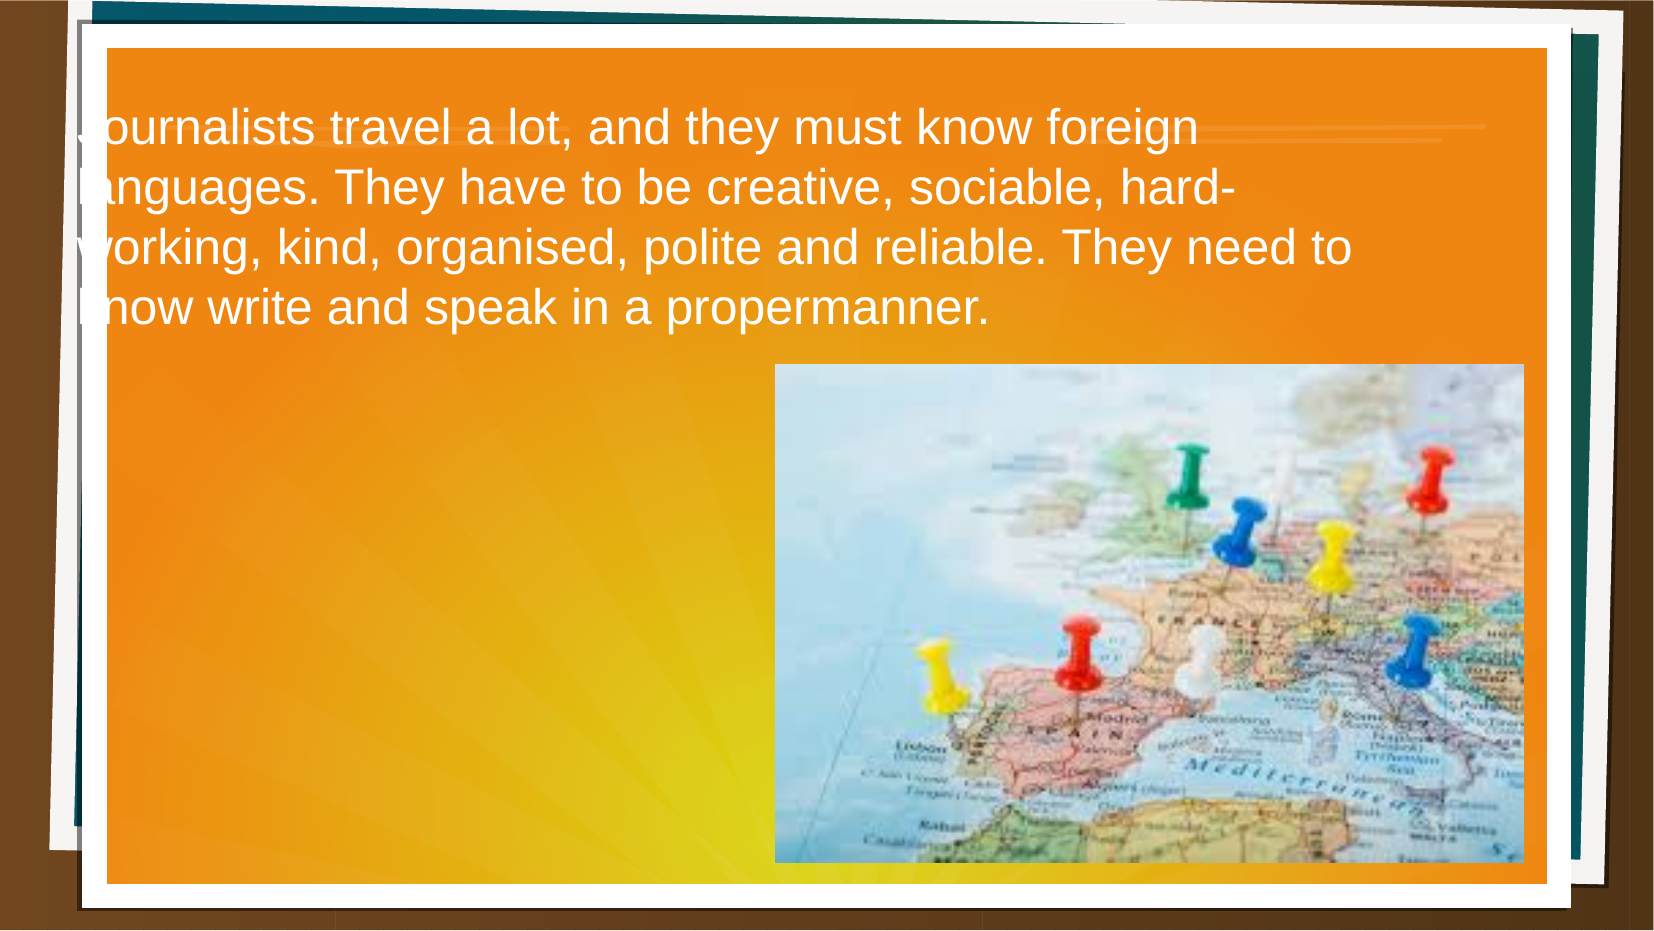

Journalists travel a lot, and they must know foreign languages. They have to be creative, sociable, hard-working, kind, organised, polite and reliable. They need to know write and speak in a propermanner.
#